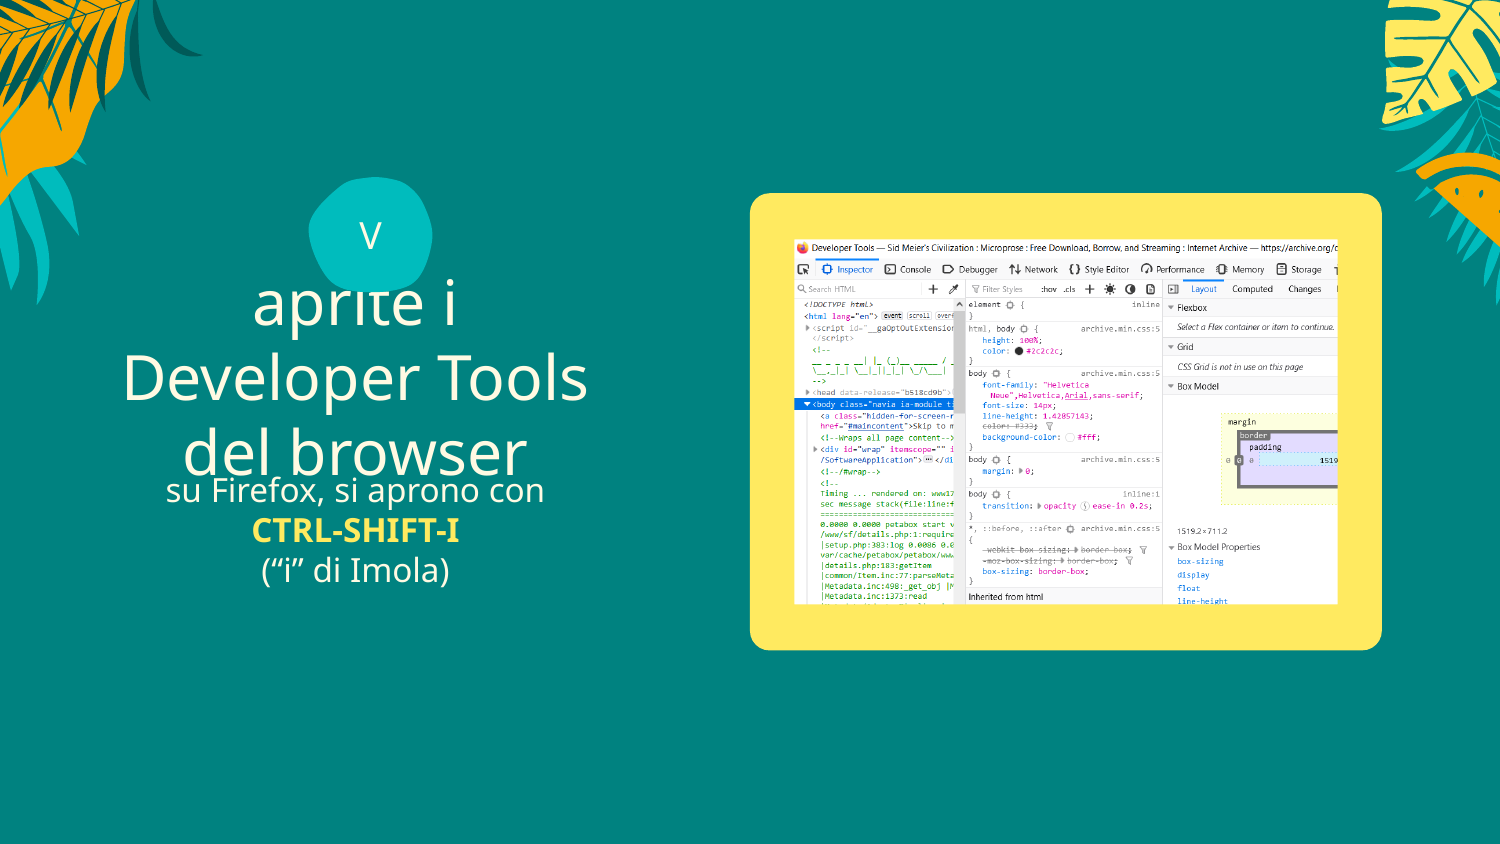

V
# aprite i Developer Tools del browser
su Firefox, si aprono con
CTRL-SHIFT-I
(“i” di Imola)